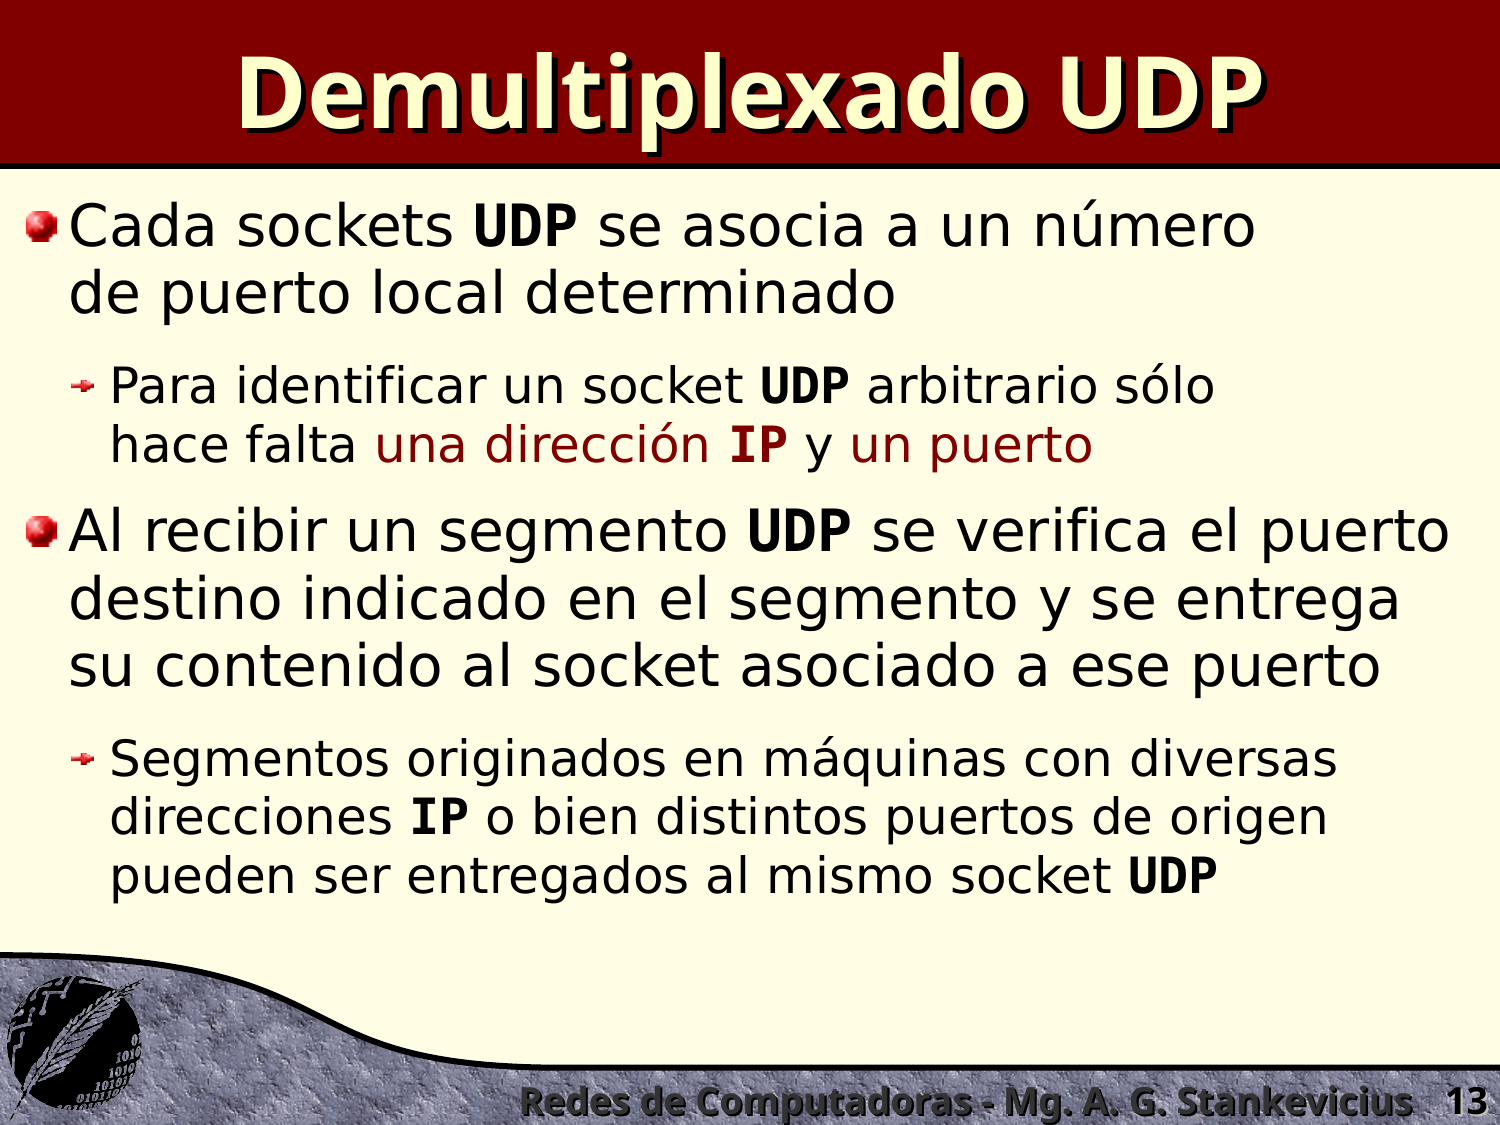

# Demultiplexado UDP
Cada sockets UDP se asocia a un número
de puerto local determinado
Para identificar un socket UDP arbitrario sólo
hace falta una dirección IP y un puerto
Al recibir un segmento UDP se verifica el puerto destino indicado en el segmento y se entrega su contenido al socket asociado a ese puerto
Segmentos originados en máquinas con diversas direcciones IP o bien distintos puertos de origen pueden ser entregados al mismo socket UDP
13